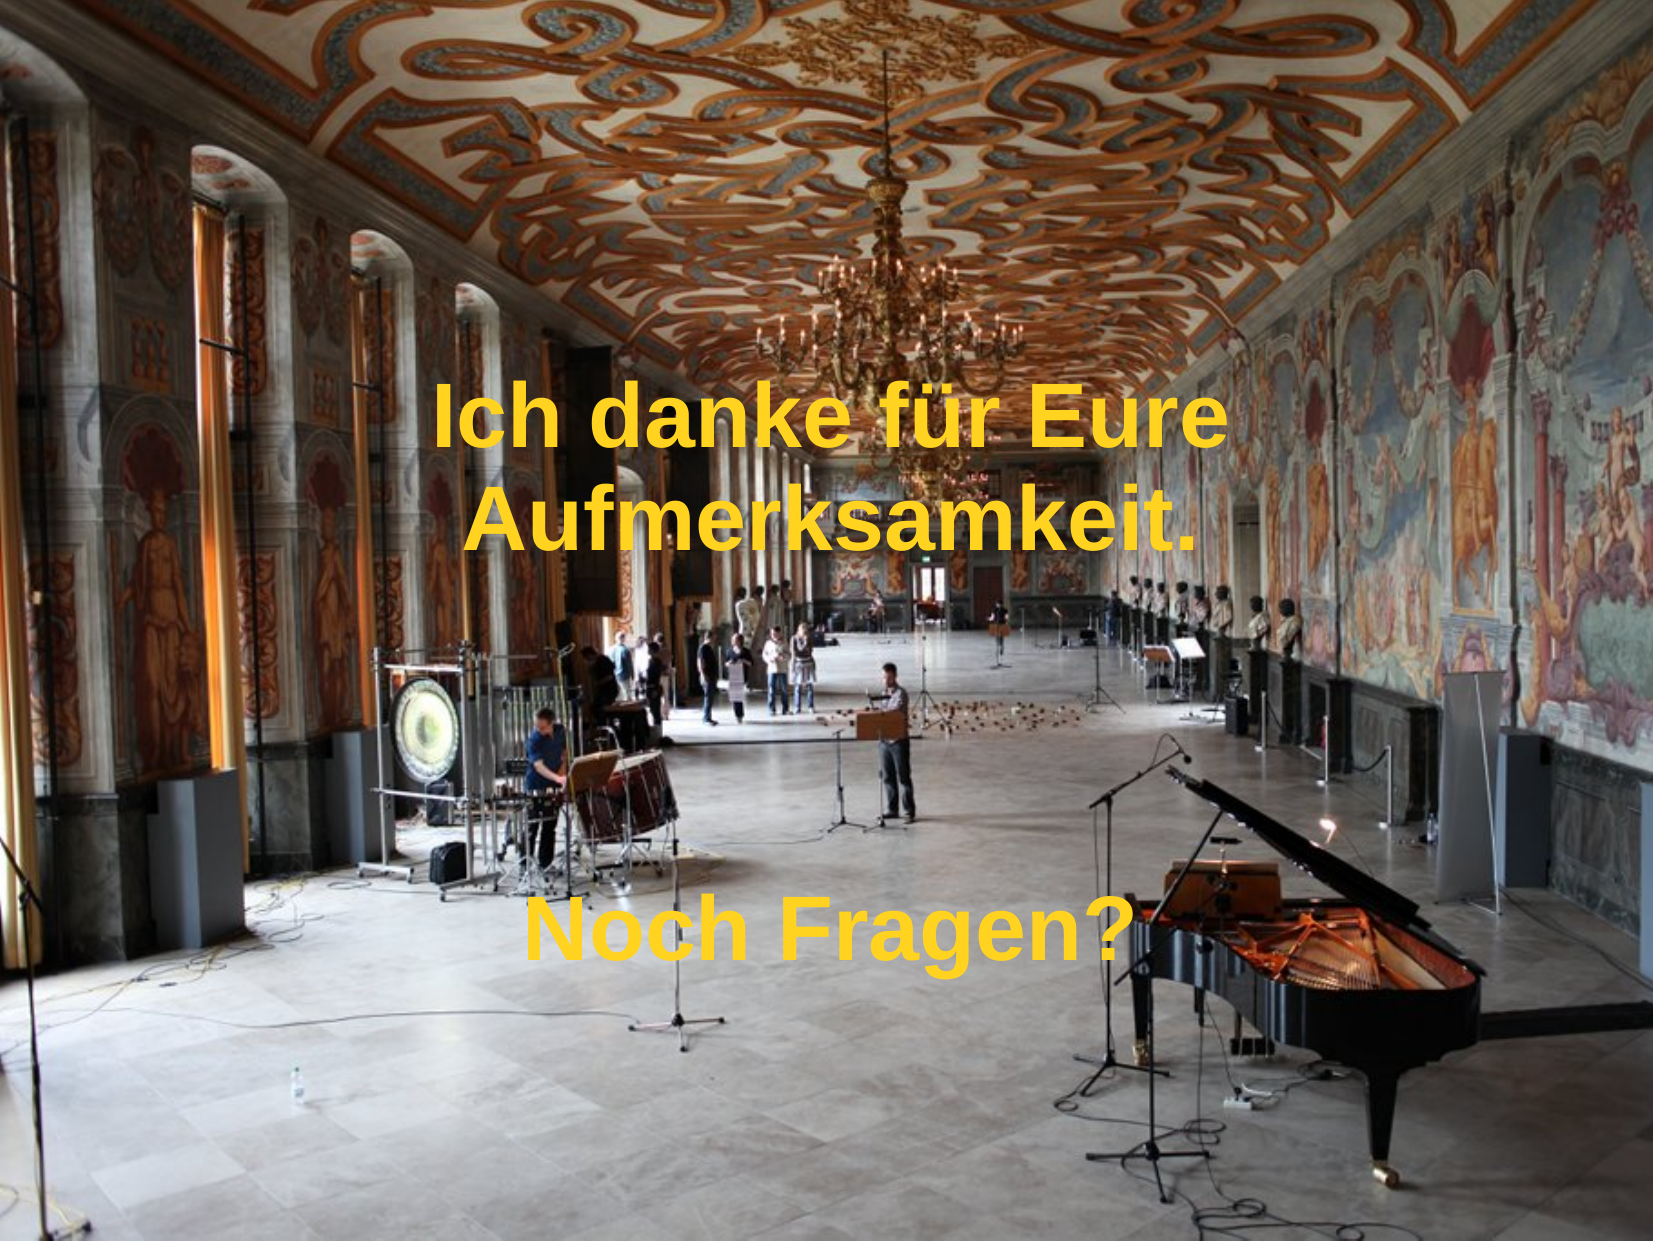

# Ich danke für Eure Aufmerksamkeit.
Noch Fragen?